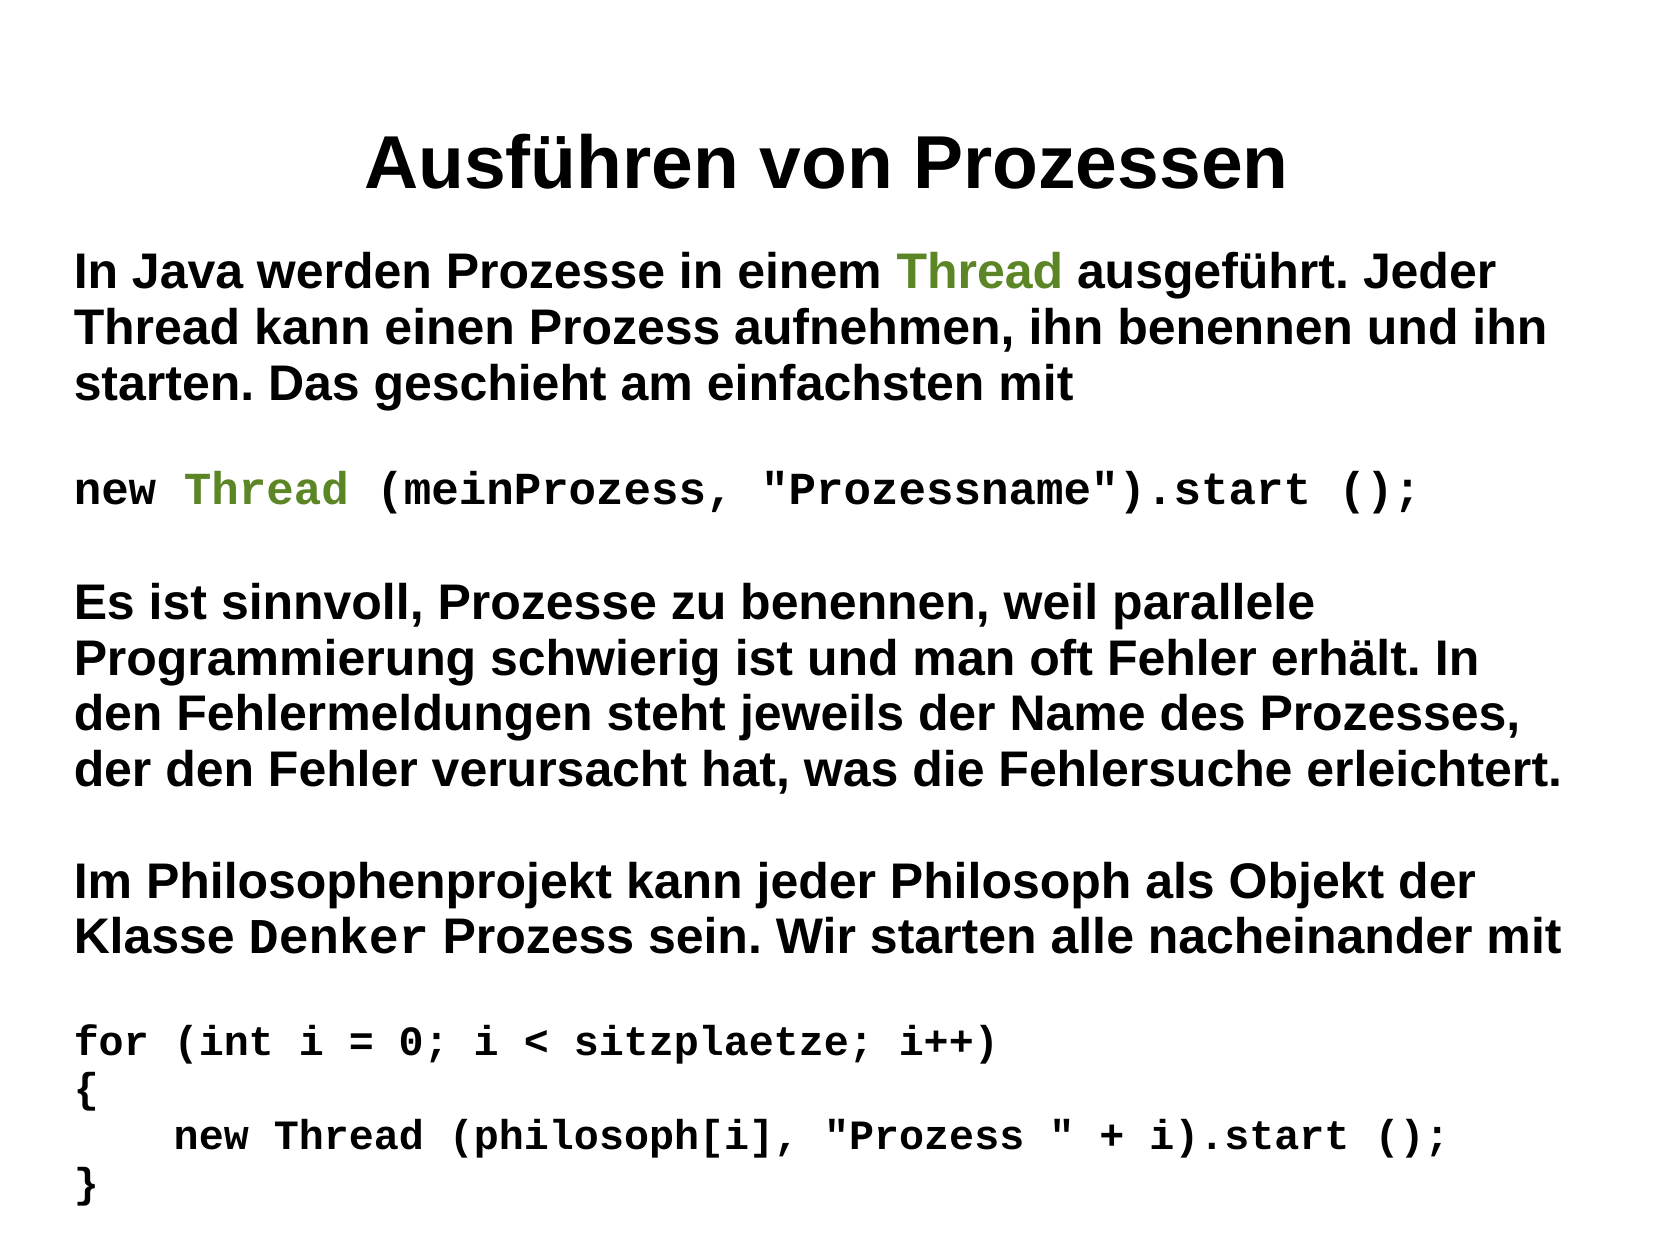

# Ausführen von Prozessen
In Java werden Prozesse in einem Thread ausgeführt. Jeder Thread kann einen Prozess aufnehmen, ihn benennen und ihn starten. Das geschieht am einfachsten mit
new Thread (meinProzess, "Prozessname").start ();
Es ist sinnvoll, Prozesse zu benennen, weil parallele Programmierung schwierig ist und man oft Fehler erhält. In den Fehlermeldungen steht jeweils der Name des Prozesses, der den Fehler verursacht hat, was die Fehlersuche erleichtert.
Im Philosophenprojekt kann jeder Philosoph als Objekt der Klasse Denker Prozess sein. Wir starten alle nacheinander mit
for (int i = 0; i < sitzplaetze; i++)
{
 new Thread (philosoph[i], "Prozess " + i).start ();
}